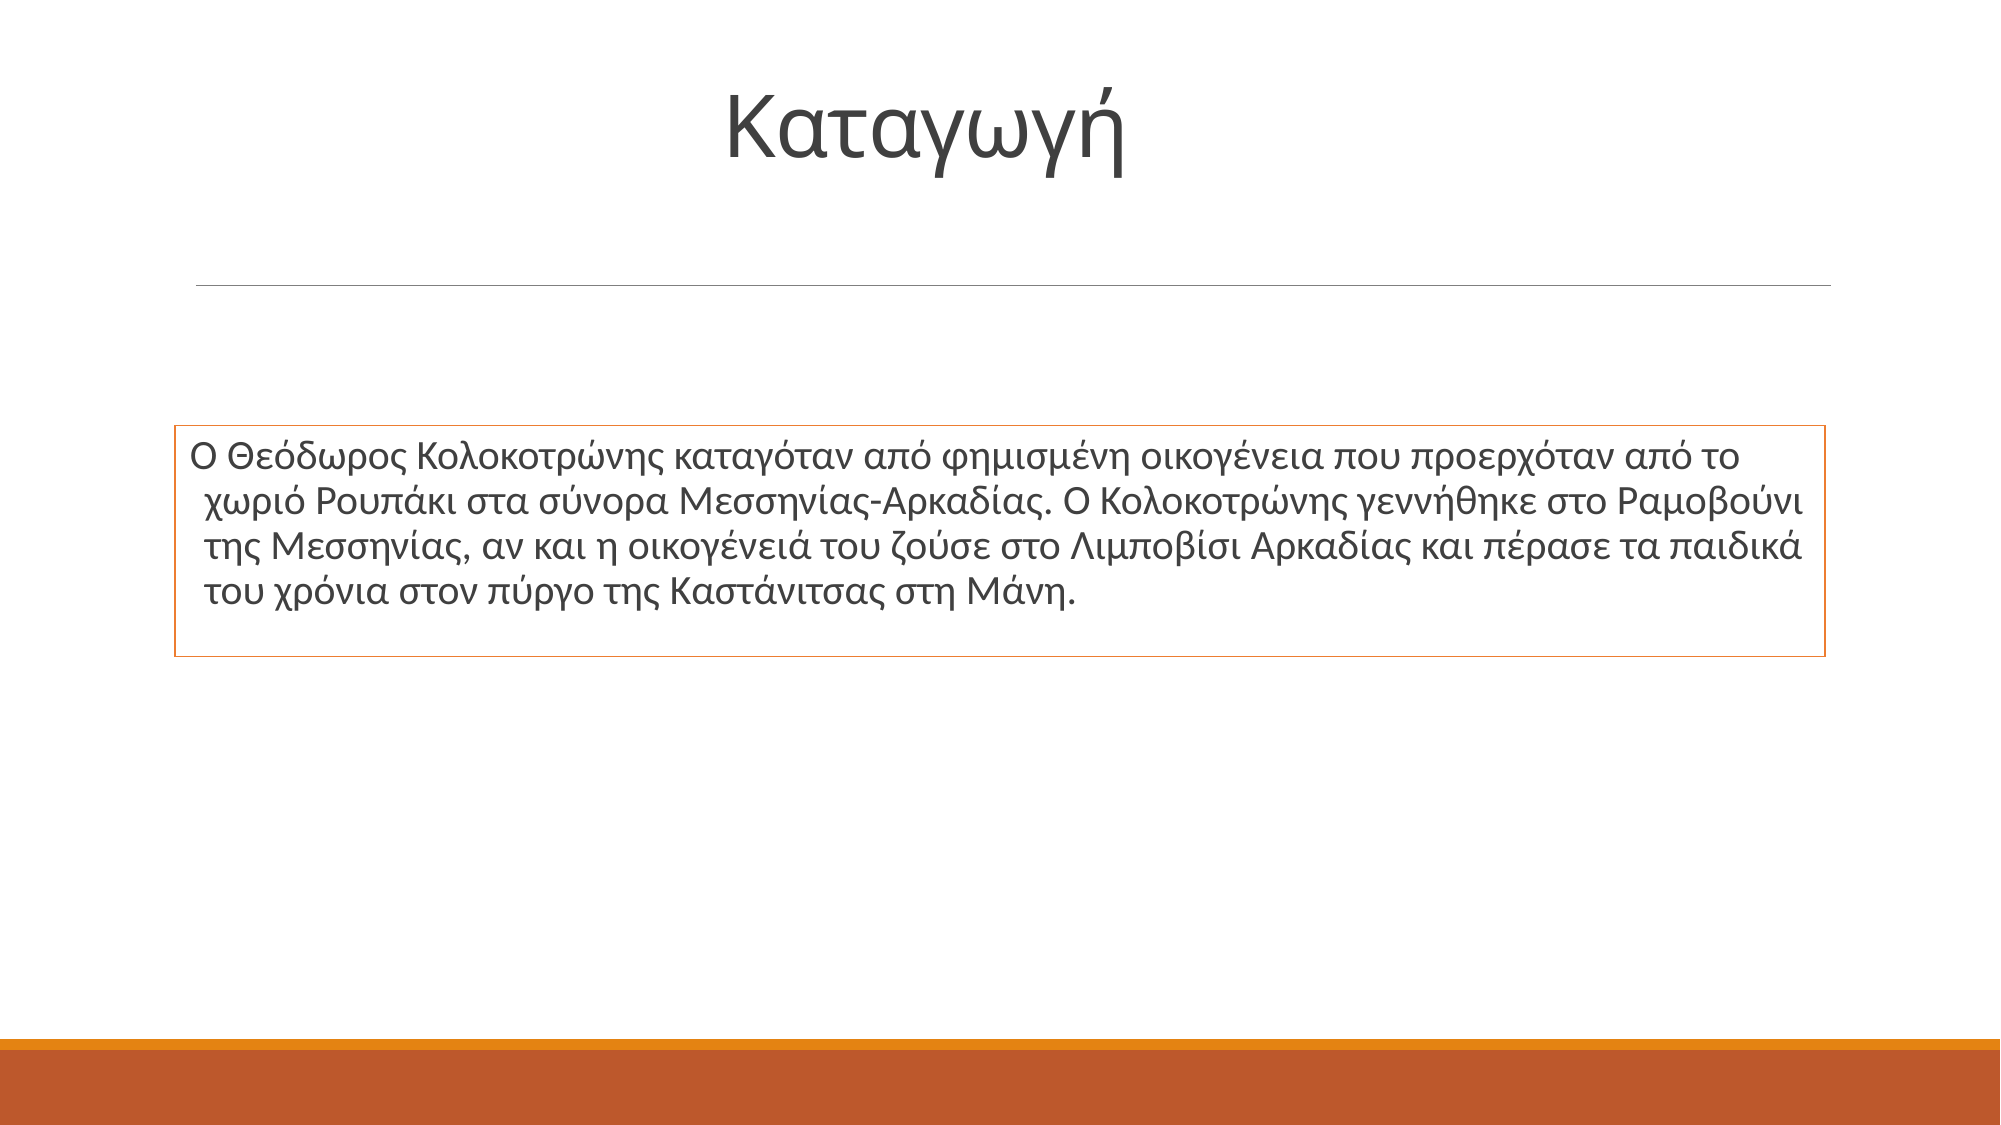

# Καταγωγή
Ο Θεόδωρος Κολοκοτρώνης καταγόταν από φημισμένη οικογένεια που προερχόταν από το χωριό Ρουπάκι στα σύνορα Μεσσηνίας-Αρκαδίας. Ο Κολοκοτρώνης γεννήθηκε στο Ραμοβούνι της Μεσσηνίας, αν και η οικογένειά του ζούσε στο Λιμποβίσι Αρκαδίας και πέρασε τα παιδικά του χρόνια στον πύργο της Καστάνιτσας στη Μάνη.